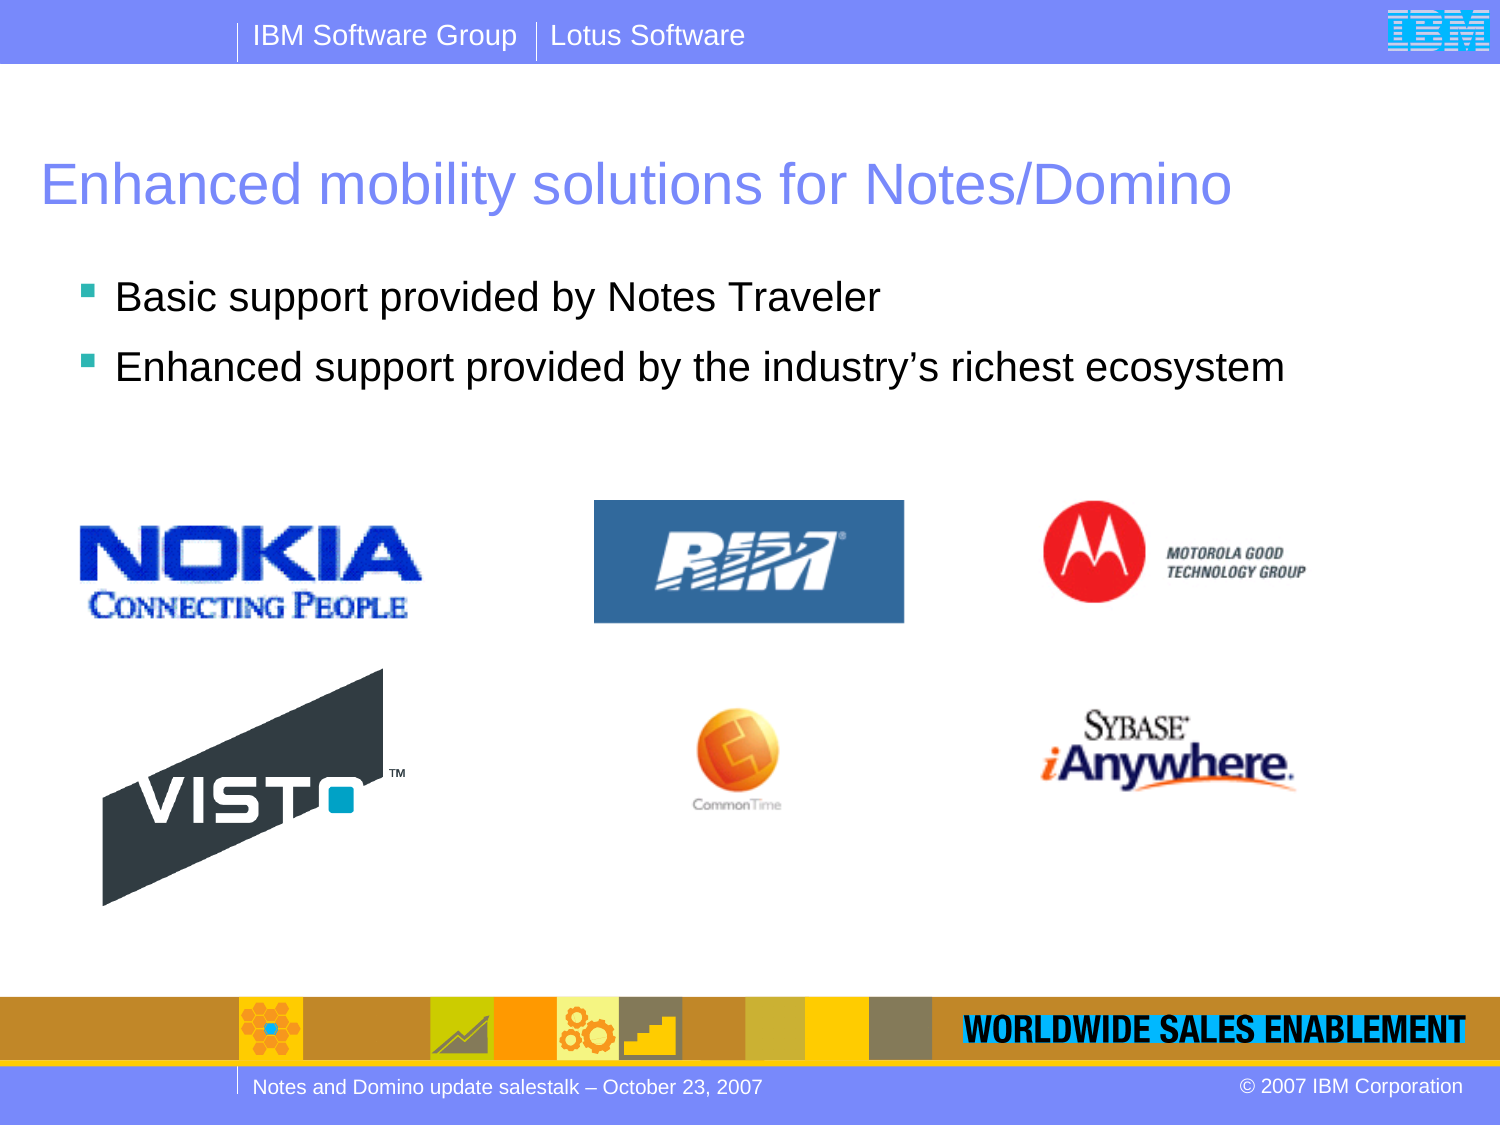

# Enhanced mobility solutions for Notes/Domino
Basic support provided by Notes Traveler
Enhanced support provided by the industry’s richest ecosystem